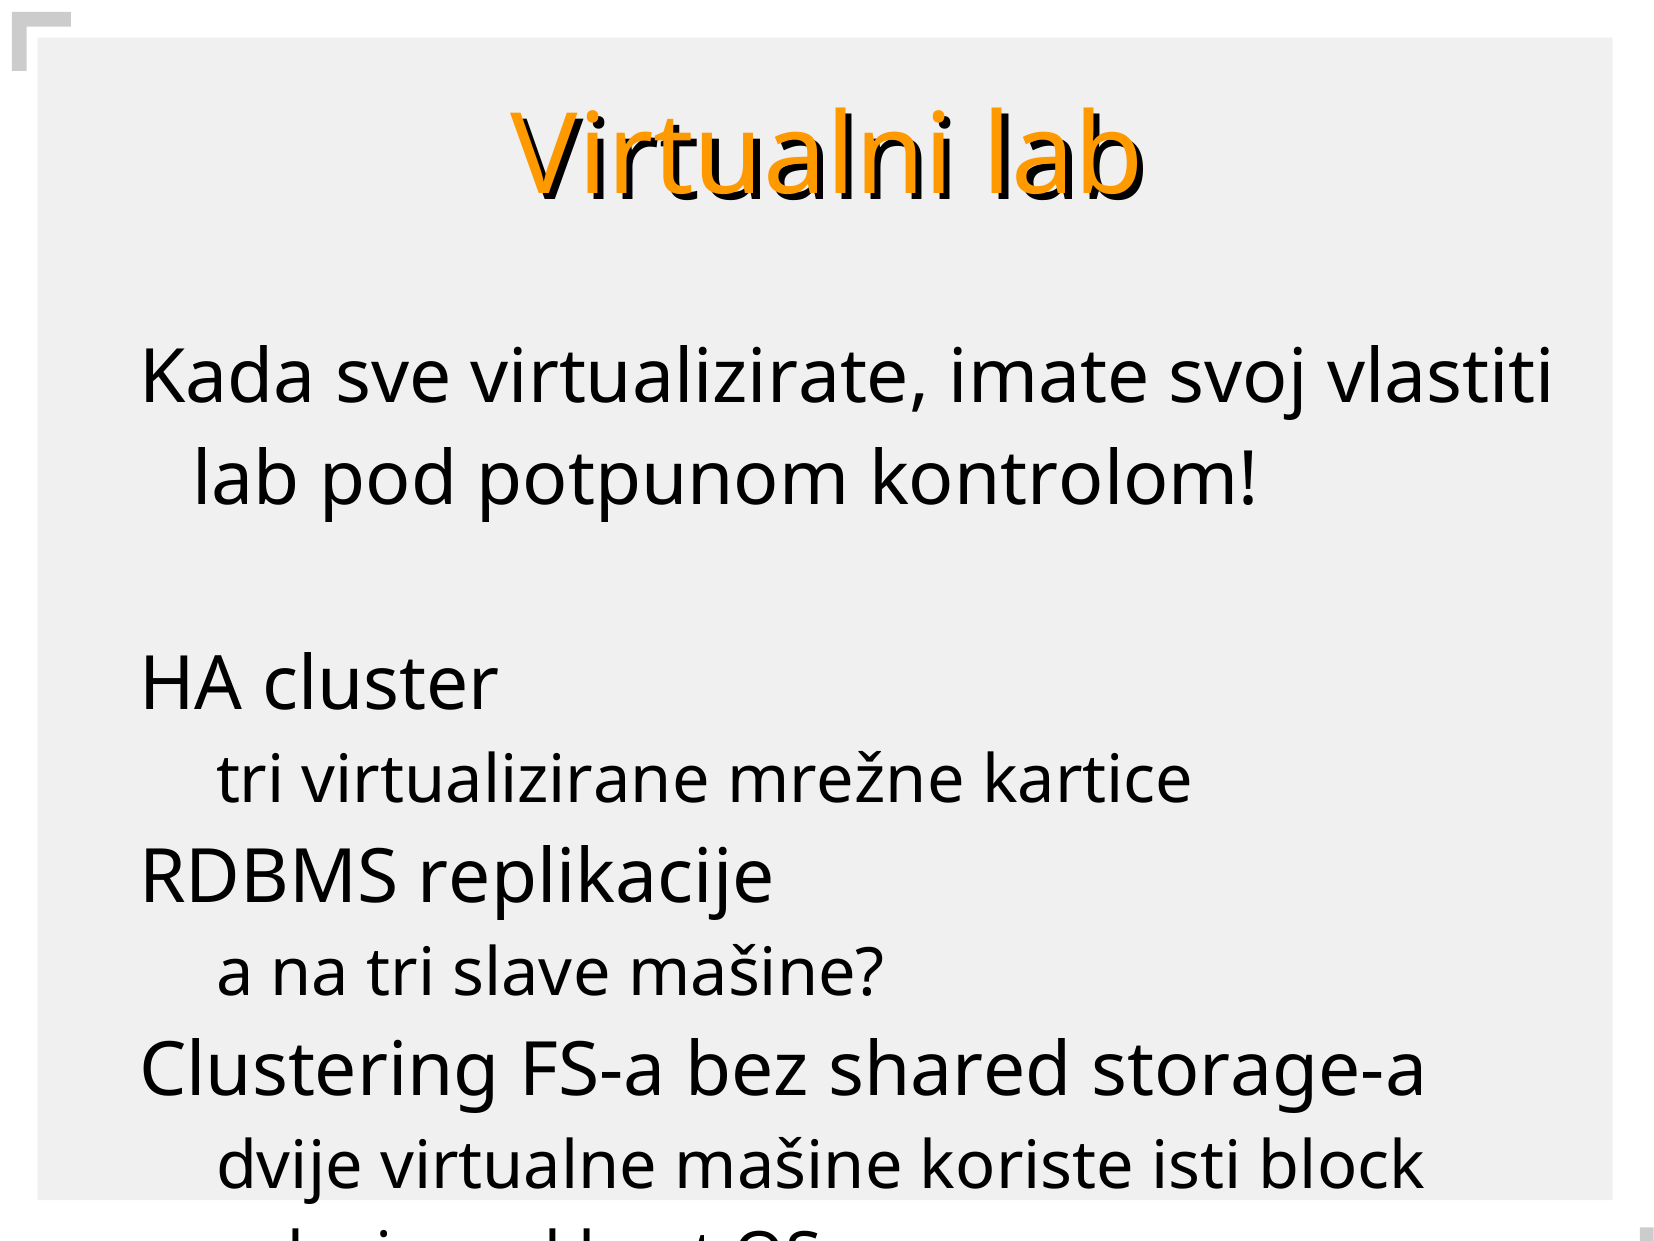

# Virtualni lab
Kada sve virtualizirate, imate svoj vlastiti lab pod potpunom kontrolom!
HA cluster
tri virtualizirane mrežne kartice
RDBMS replikacije
a na tri slave mašine?
Clustering FS-a bez shared storage-a
dvije virtualne mašine koriste isti block device od host OS-a